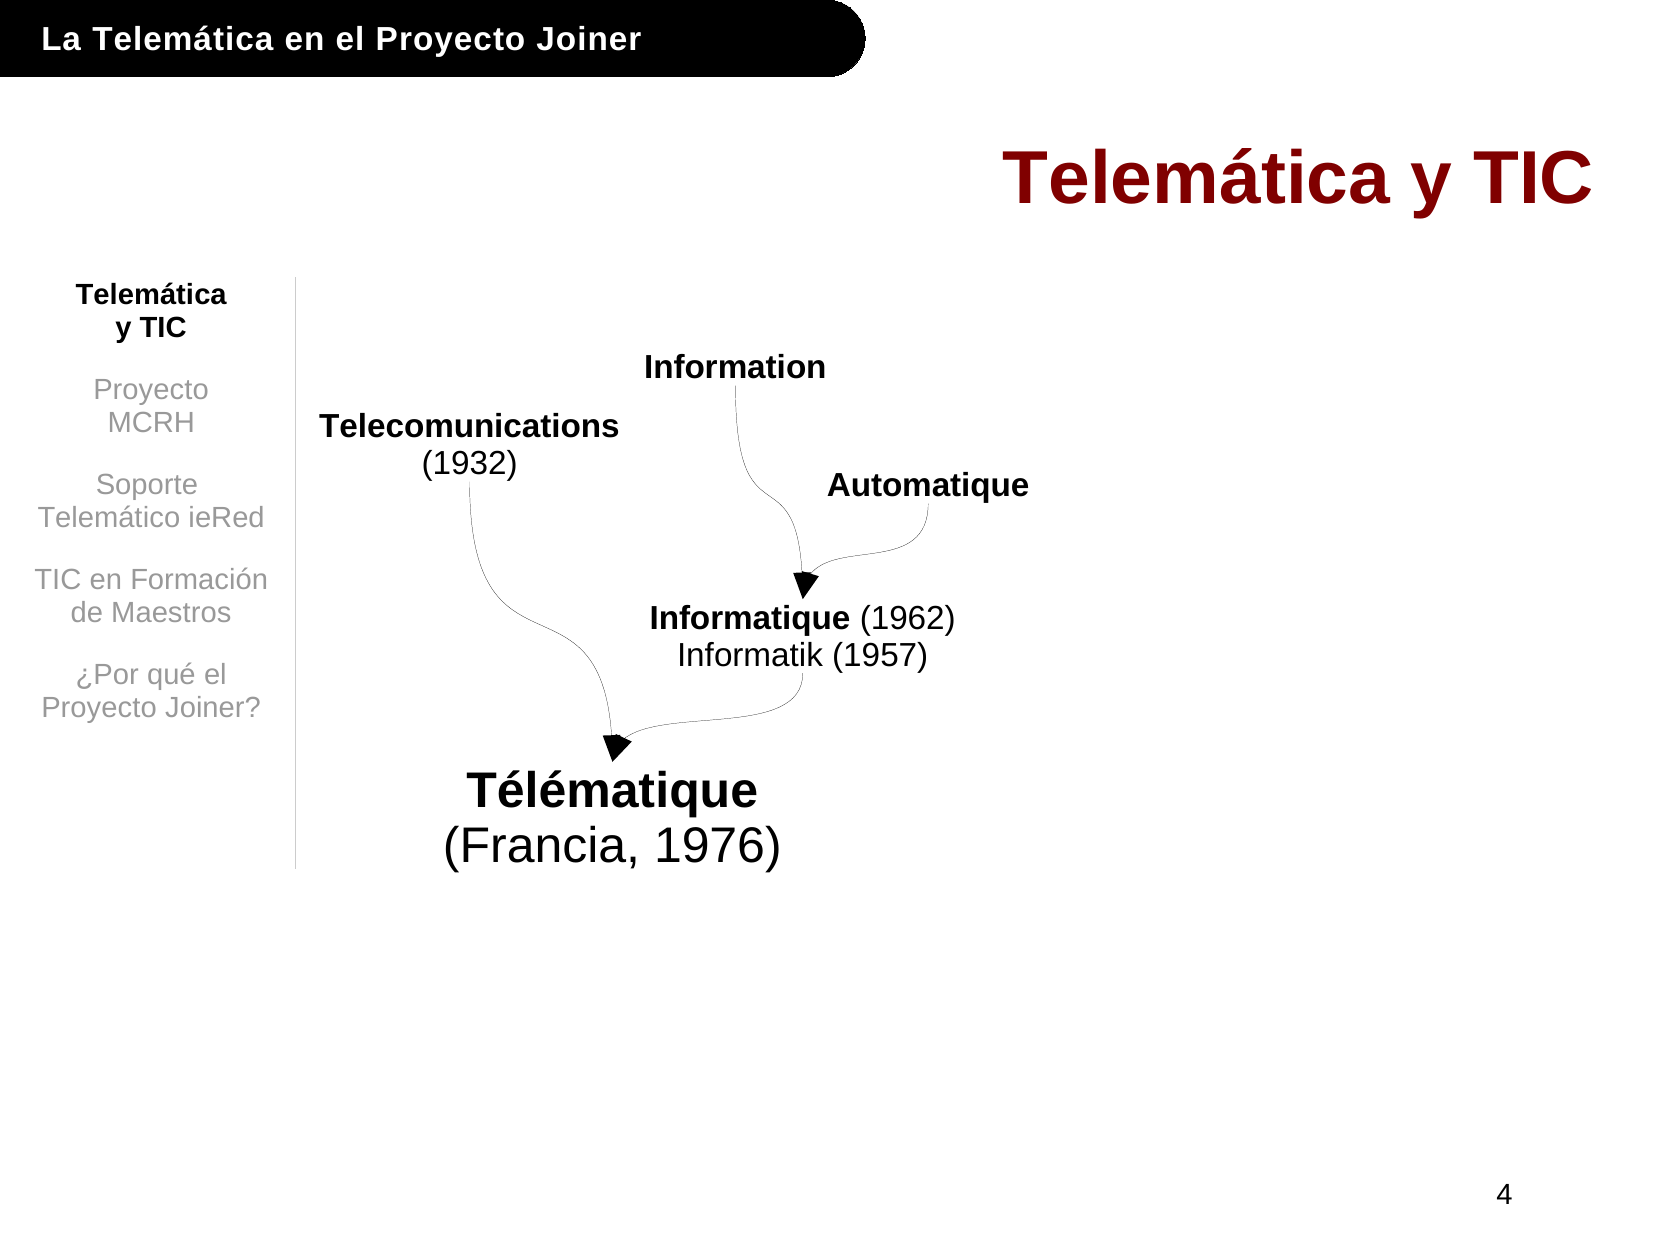

# Telemática y TIC
Telemática
y TIC
Proyecto
MCRH
Soporte
Telemático ieRed
TIC en Formación de Maestros
¿Por qué el Proyecto Joiner?
Information
Telecomunications
(1932)
Automatique
Informatique (1962)
Informatik (1957)
Télématique
(Francia, 1976)